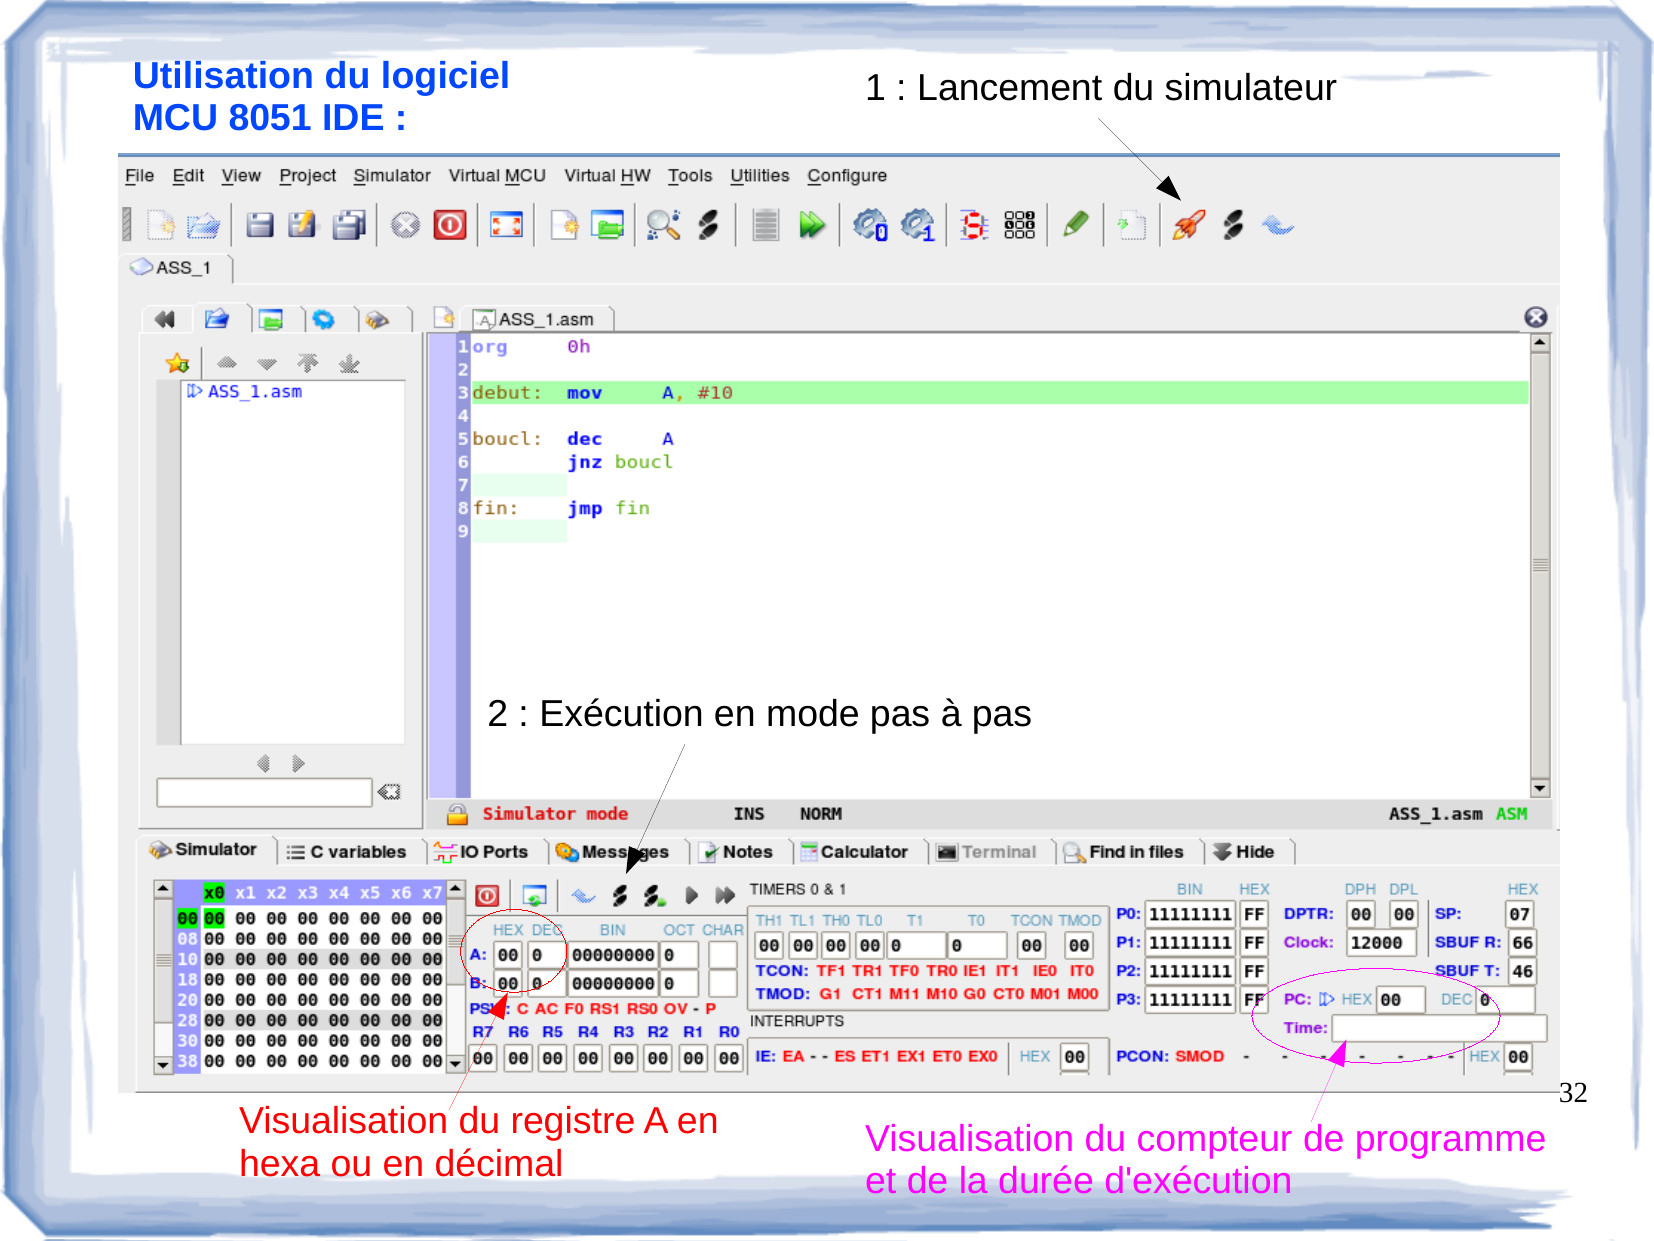

Utilisation du logiciel
MCU 8051 IDE :
1 : Lancement du simulateur
2 : Exécution en mode pas à pas
32
Visualisation du registre A en hexa ou en décimal
Visualisation du compteur de programme et de la durée d'exécution